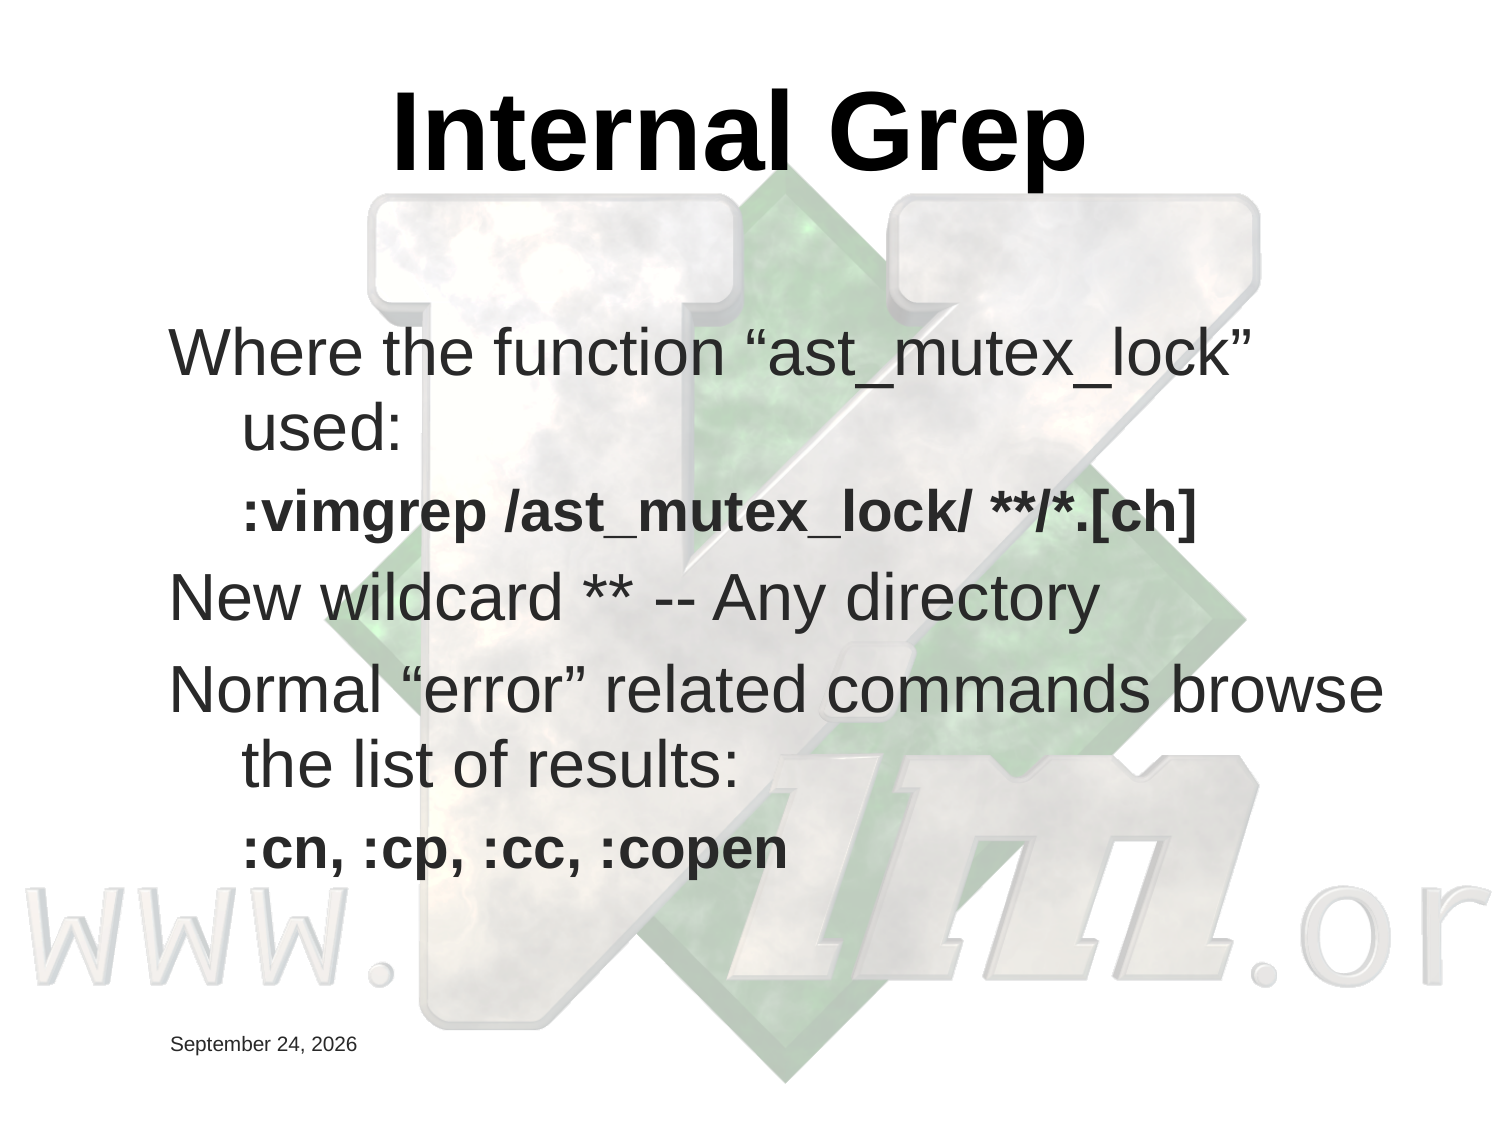

# Internal Grep
Where the function “ast_mutex_lock” used:
:vimgrep /ast_mutex_lock/ **/*.[ch]
New wildcard ** -- Any directory
Normal “error” related commands browse the list of results:
:cn, :cp, :cc, :copen